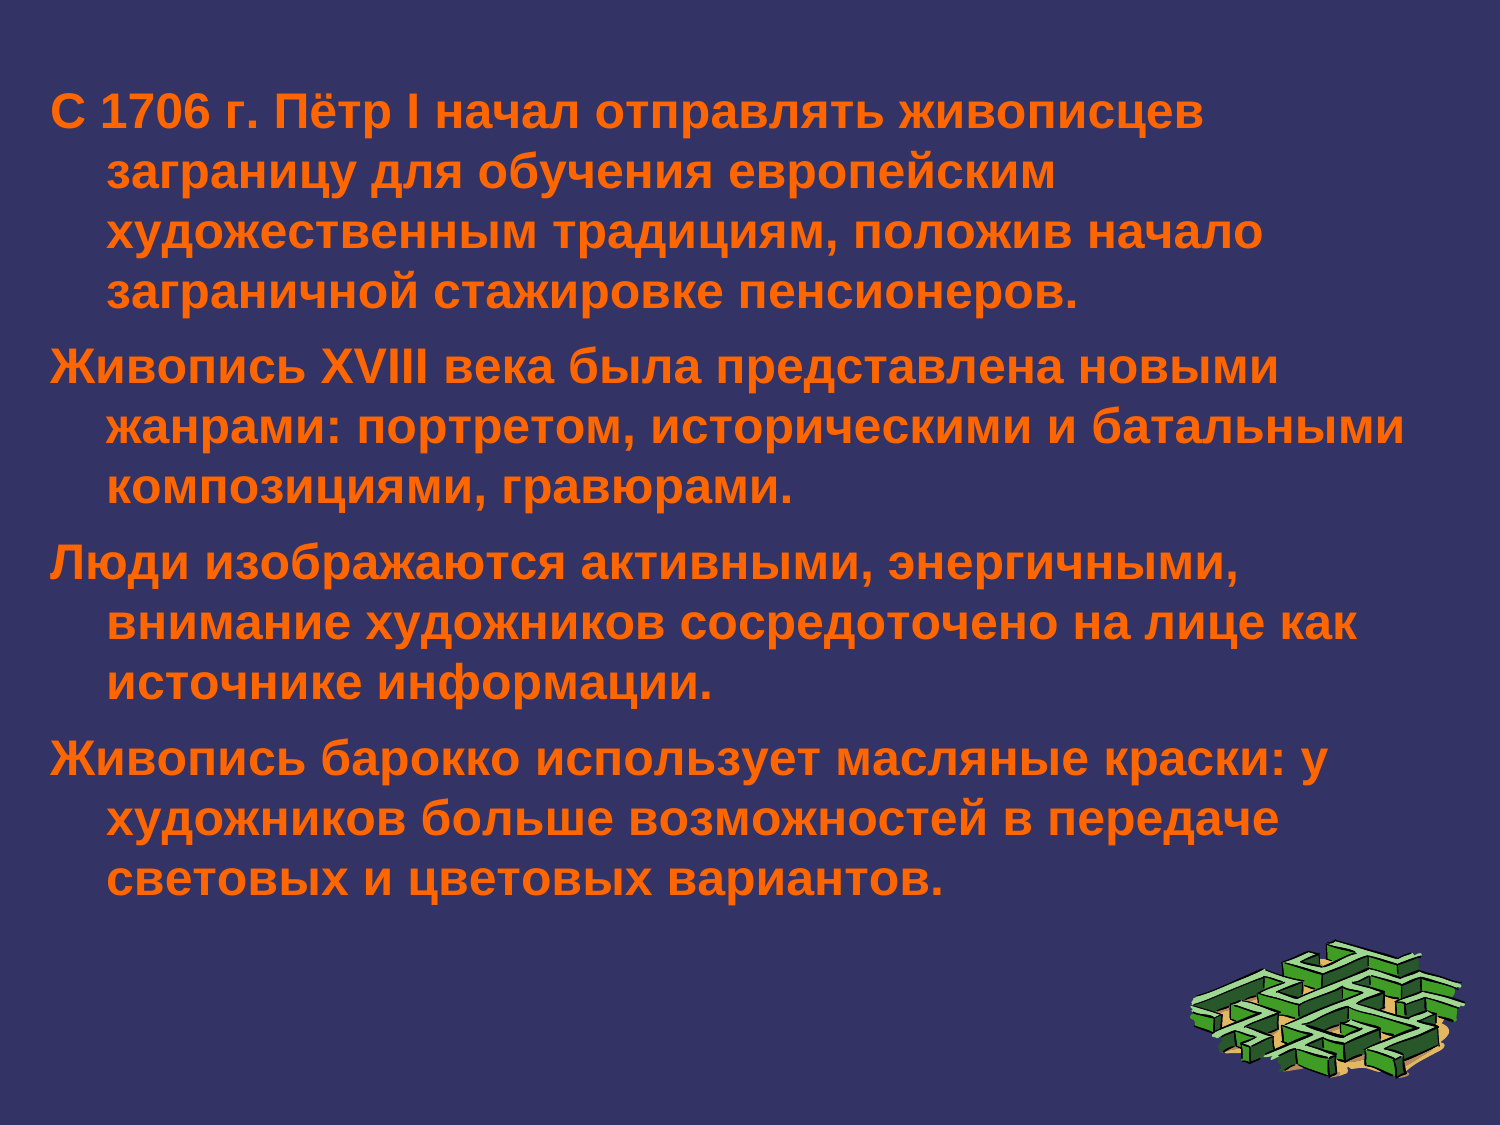

# С 1706 г. Пётр I начал отправлять живописцев заграницу для обучения европейским художественным традициям, положив начало заграничной стажировке пенсионеров.
Живопись XVIII века была представлена новыми жанрами: портретом, историческими и батальными композициями, гравюрами.
Люди изображаются активными, энергичными, внимание художников сосредоточено на лице как источнике информации.
Живопись барокко использует масляные краски: у художников больше возможностей в передаче световых и цветовых вариантов.